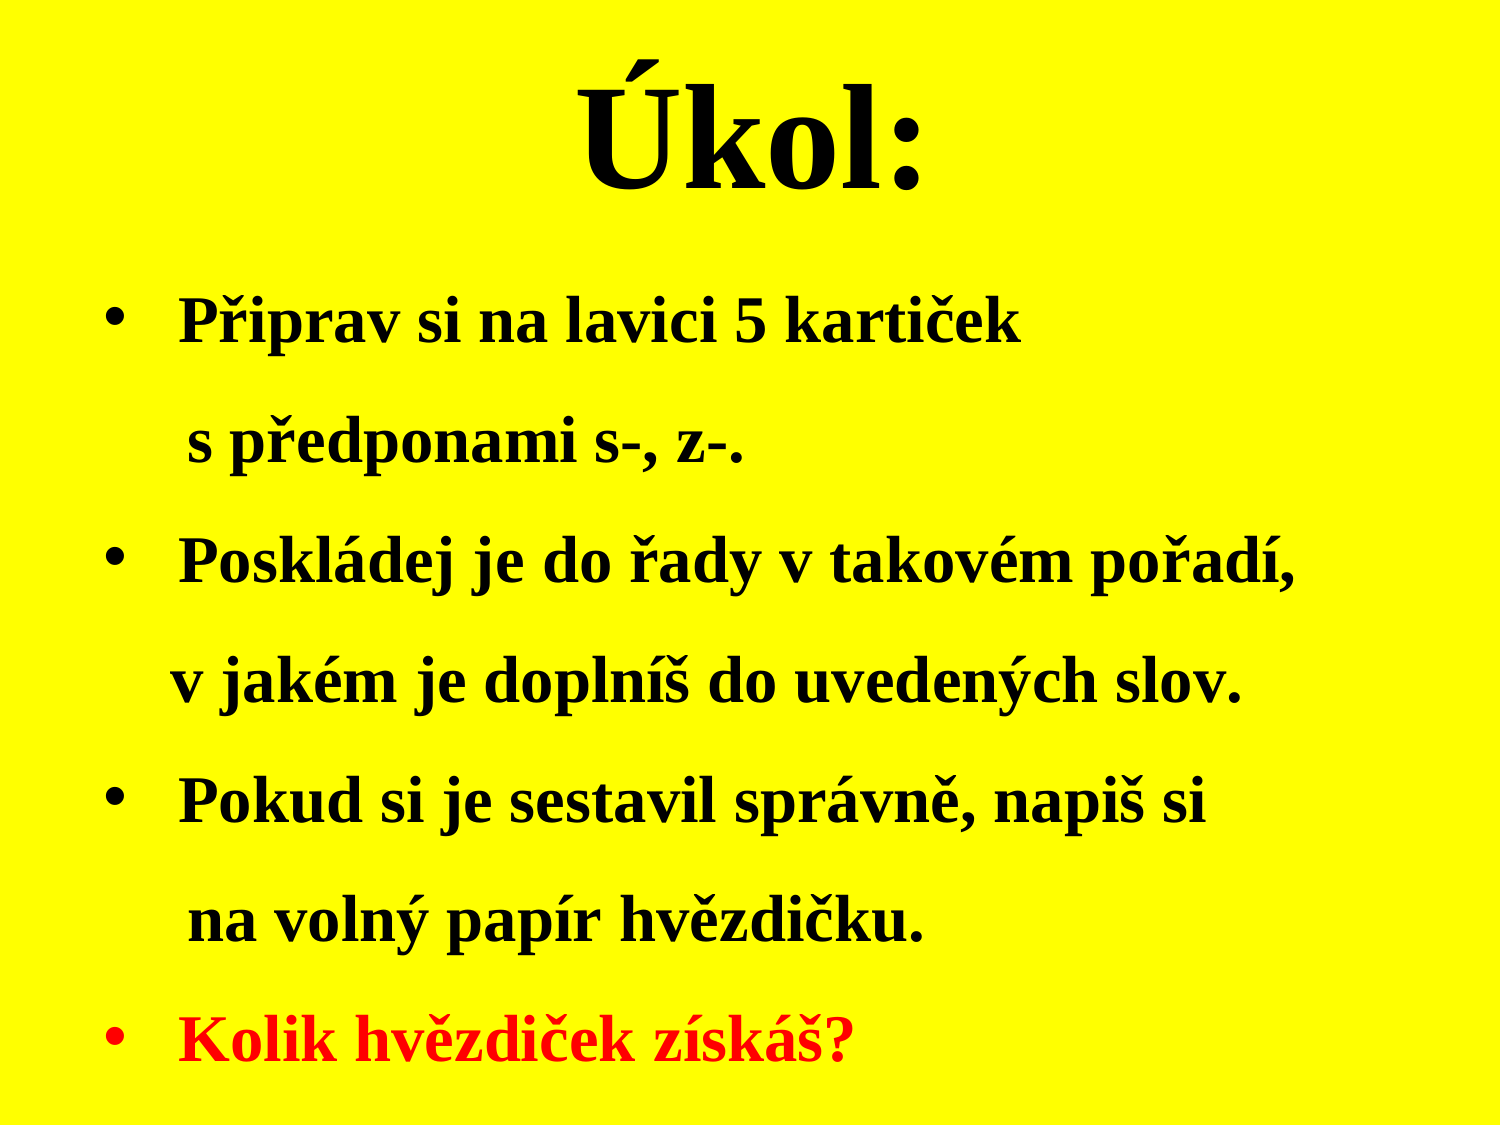

Úkol:
Připrav si na lavici 5 kartiček
 s předponami s-, z-.
Poskládej je do řady v takovém pořadí,
 v jakém je doplníš do uvedených slov.
Pokud si je sestavil správně, napiš si
 na volný papír hvězdičku.
Kolik hvězdiček získáš?